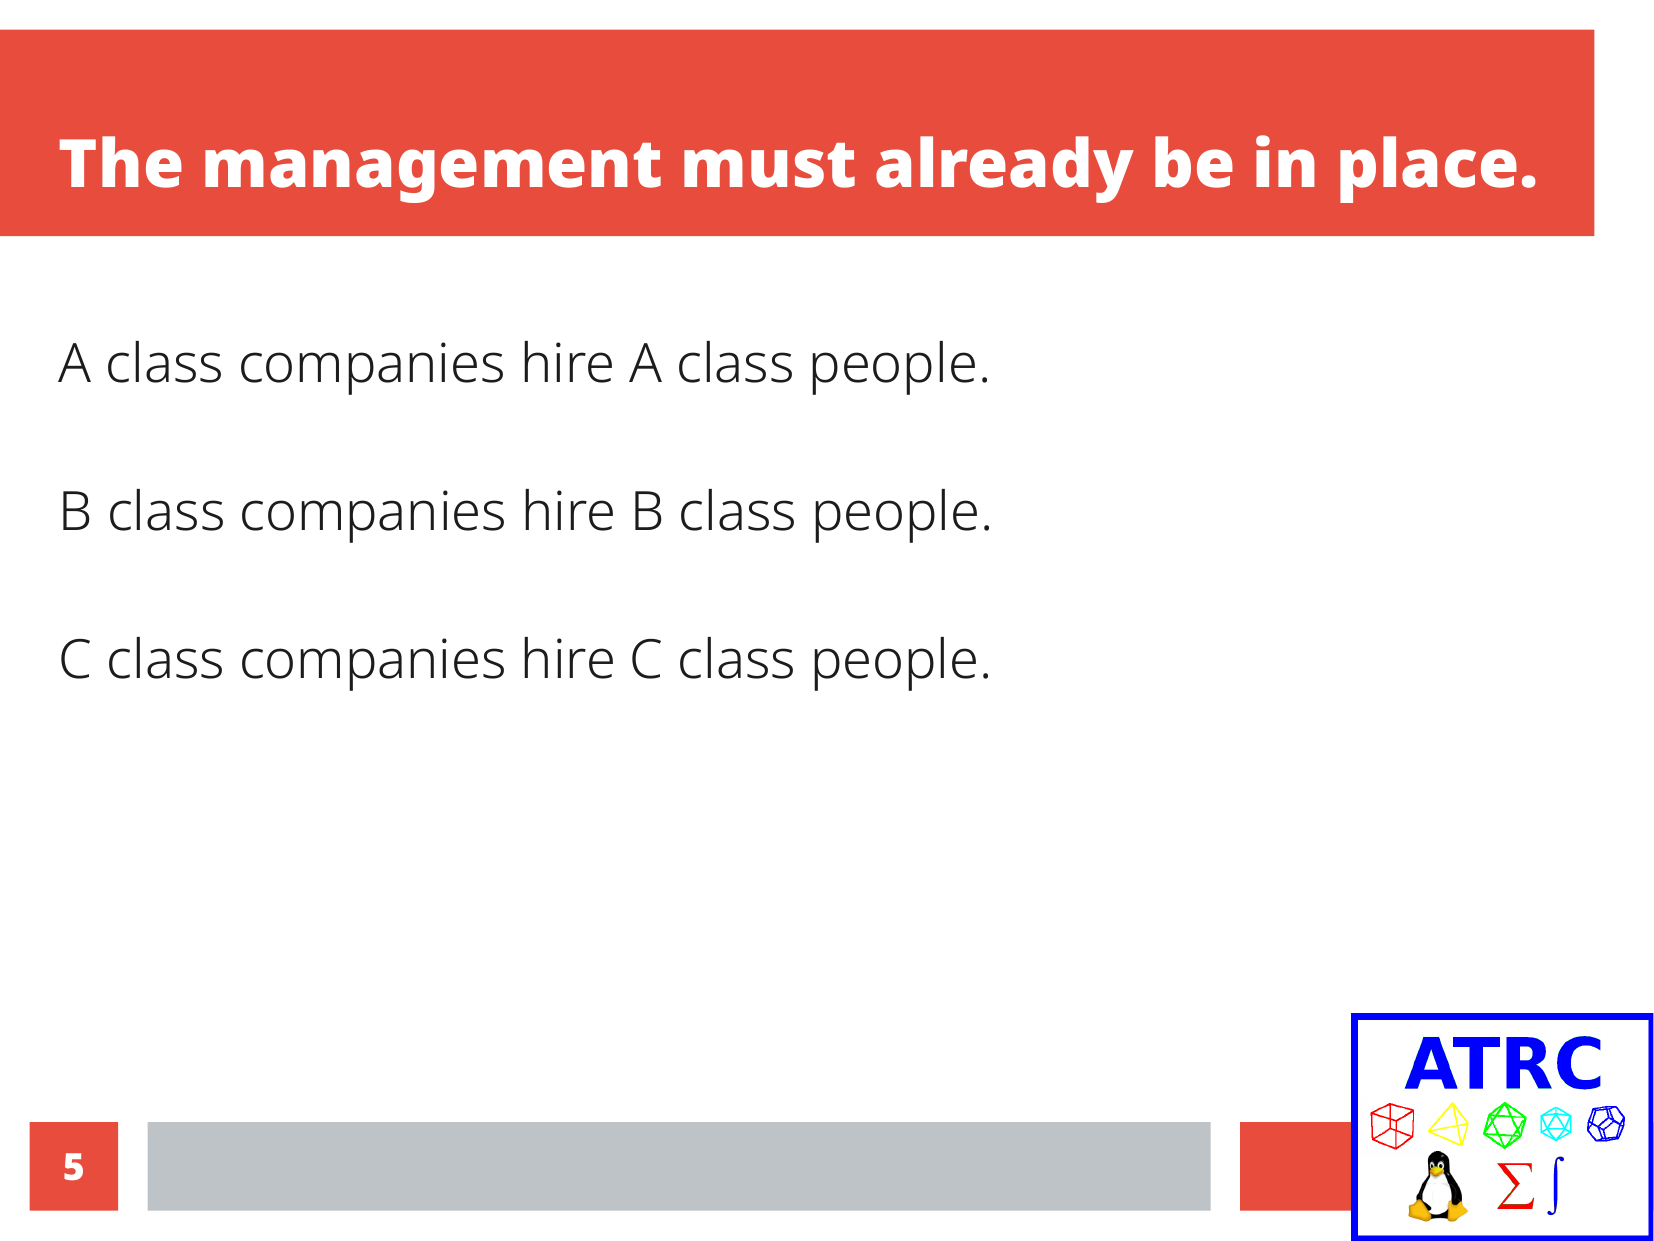

# The management must already be in place.
A class companies hire A class people.
B class companies hire B class people.
C class companies hire C class people.
5